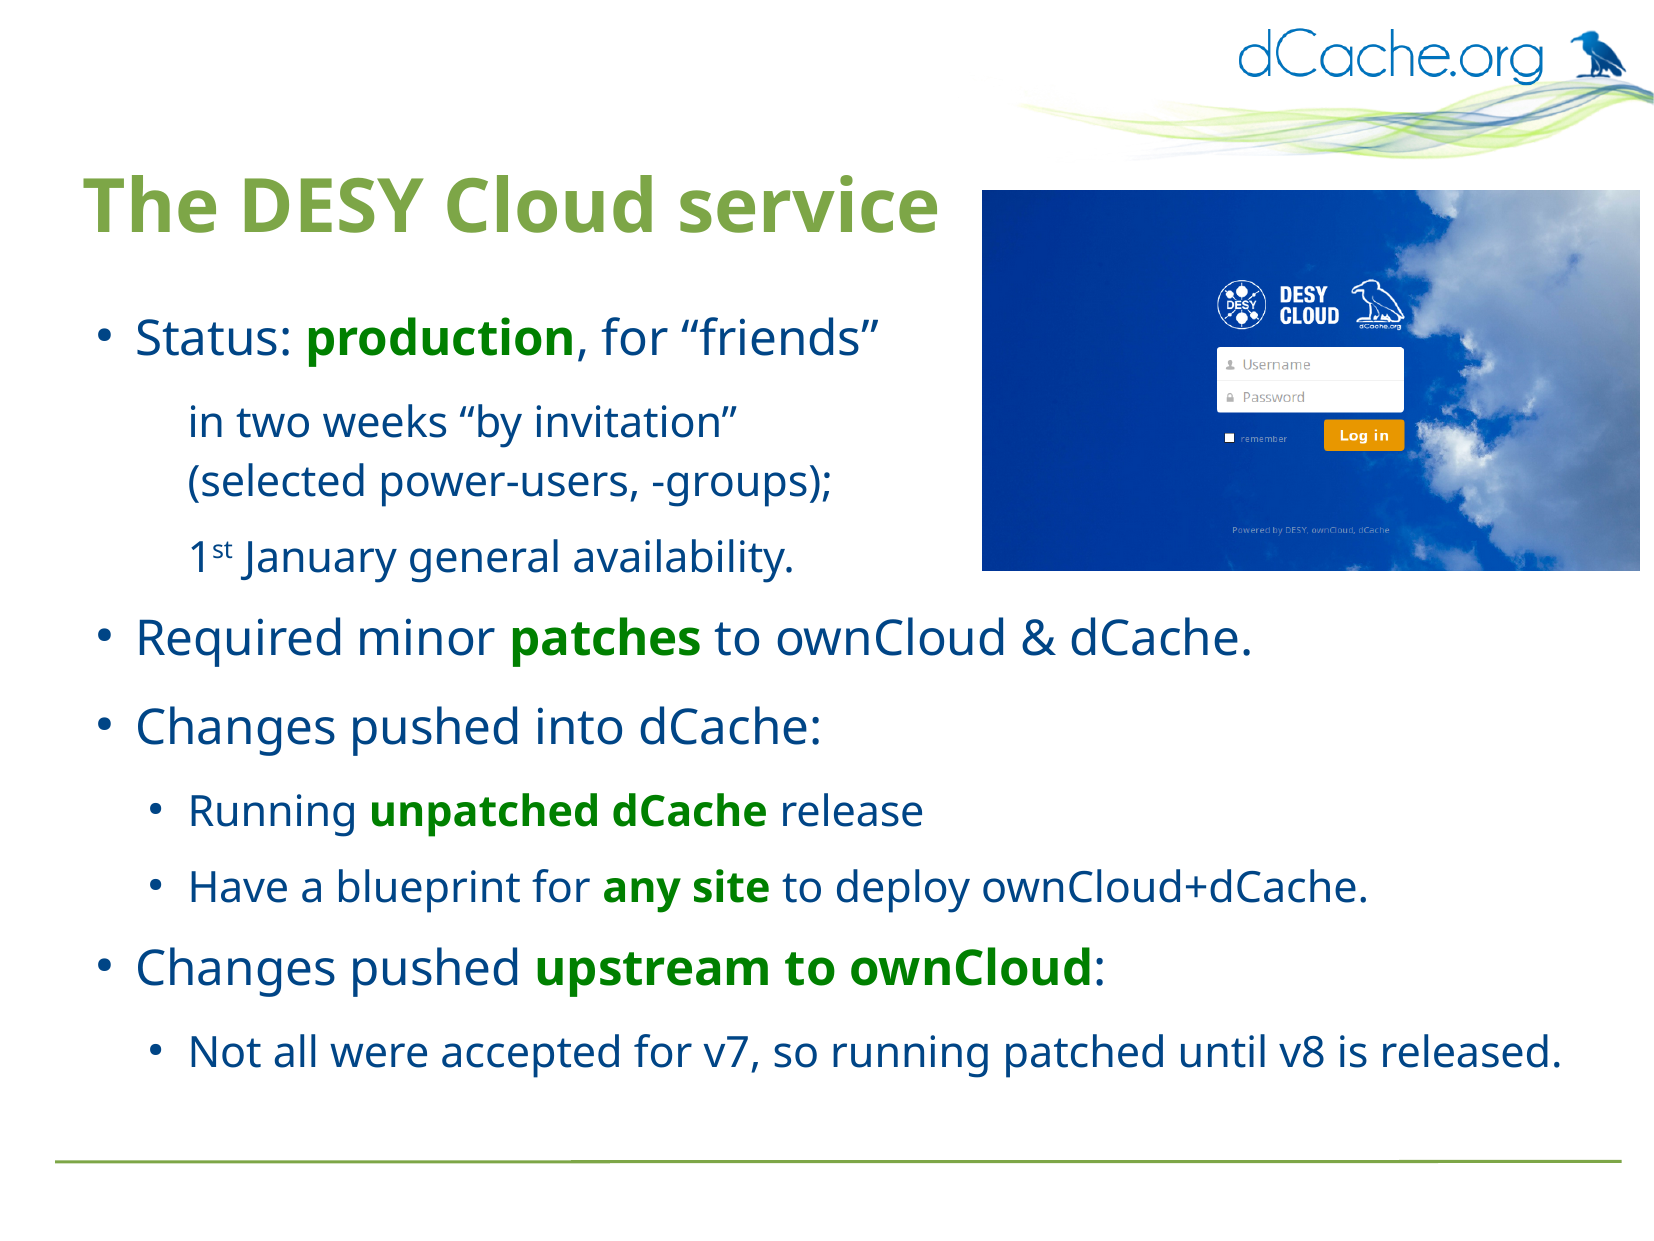

# The DESY Cloud service
Status: production, for “friends”
in two weeks “by invitation”
(selected power-users, -groups);
1st January general availability.
Required minor patches to ownCloud & dCache.
Changes pushed into dCache:
Running unpatched dCache release
Have a blueprint for any site to deploy ownCloud+dCache.
Changes pushed upstream to ownCloud:
Not all were accepted for v7, so running patched until v8 is released.